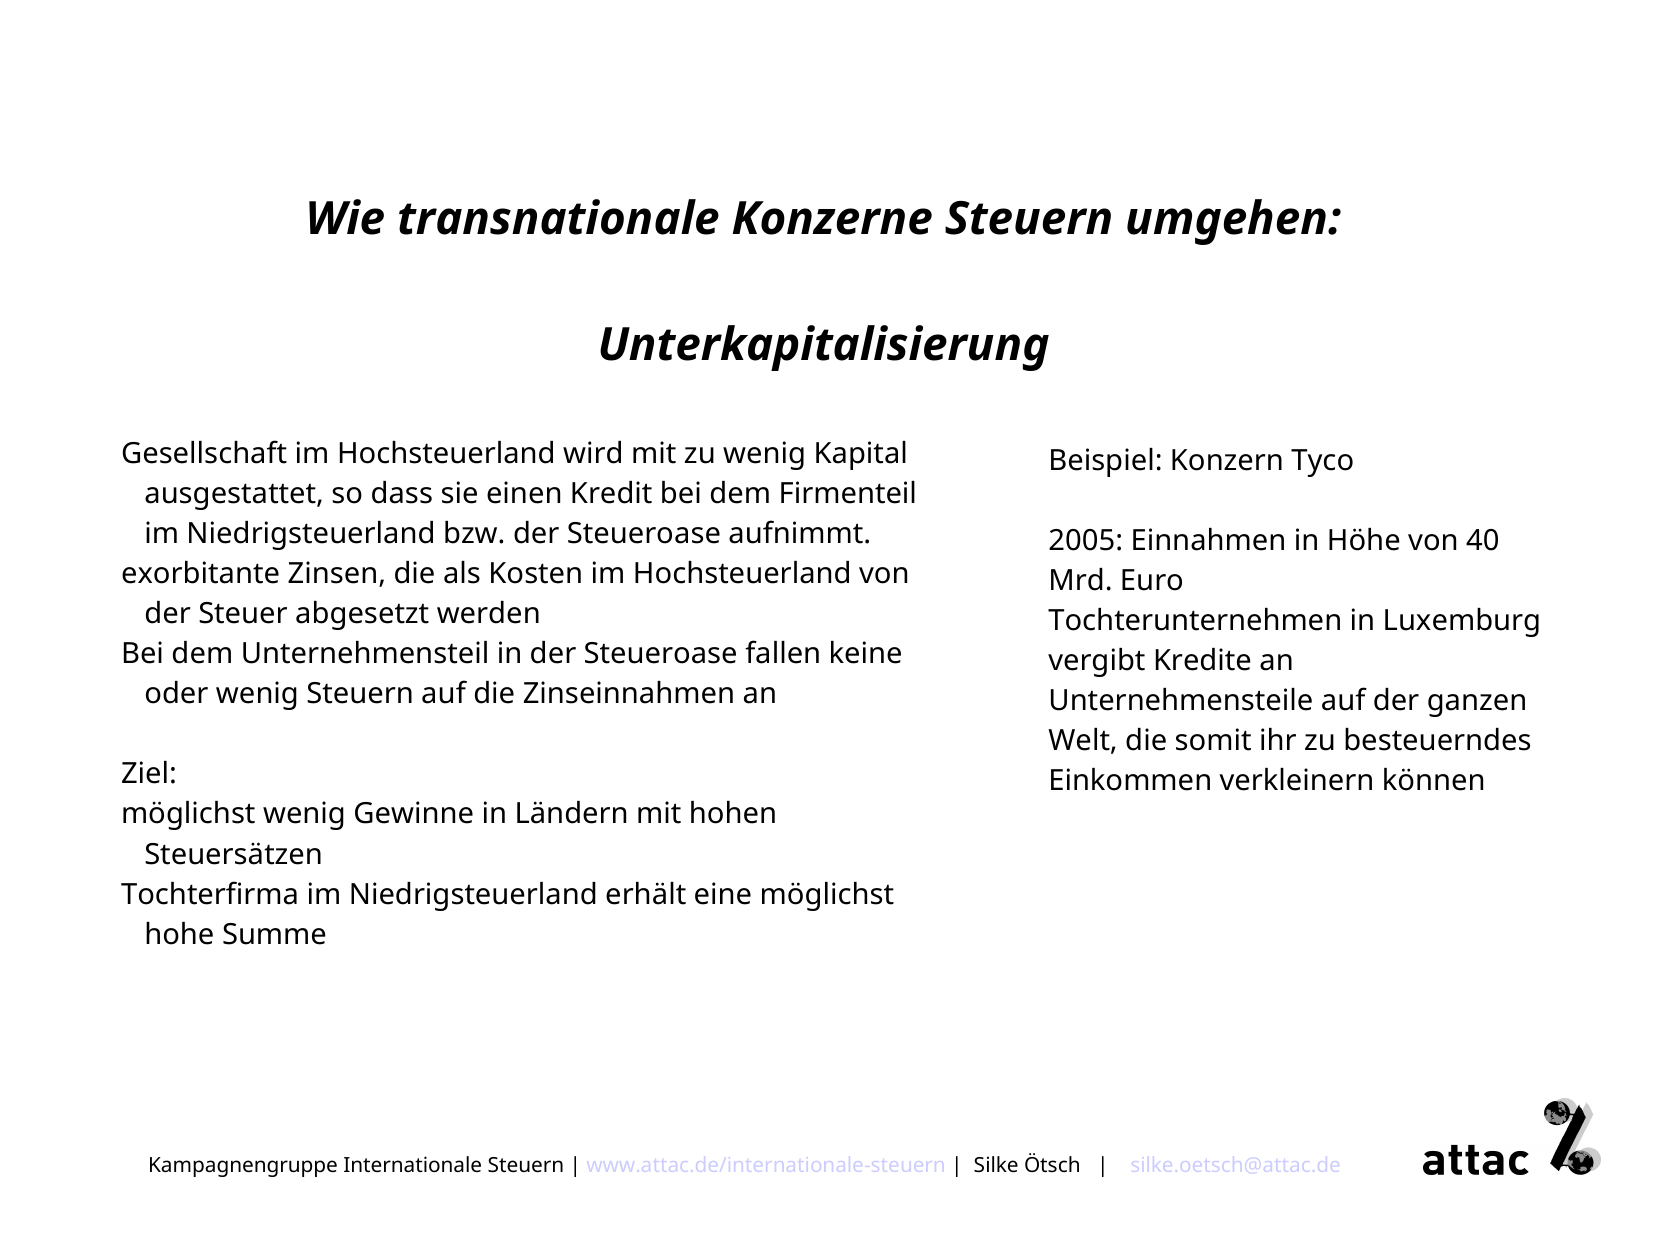

Wie transnationale Konzerne Steuern umgehen:
Unterkapitalisierung
Gesellschaft im Hochsteuerland wird mit zu wenig Kapital ausgestattet, so dass sie einen Kredit bei dem Firmenteil im Niedrigsteuerland bzw. der Steueroase aufnimmt.
exorbitante Zinsen, die als Kosten im Hochsteuerland von der Steuer abgesetzt werden
Bei dem Unternehmensteil in der Steueroase fallen keine oder wenig Steuern auf die Zinseinnahmen an
Ziel:
möglichst wenig Gewinne in Ländern mit hohen Steuersätzen
Tochterfirma im Niedrigsteuerland erhält eine möglichst hohe Summe
Beispiel: Konzern Tyco
2005: Einnahmen in Höhe von 40 Mrd. Euro
Tochterunternehmen in Luxemburg vergibt Kredite an Unternehmensteile auf der ganzen Welt, die somit ihr zu besteuerndes Einkommen verkleinern können
Kampagnengruppe Internationale Steuern | www.attac.de/internationale-steuern | Silke Ötsch | silke.oetsch@attac.de